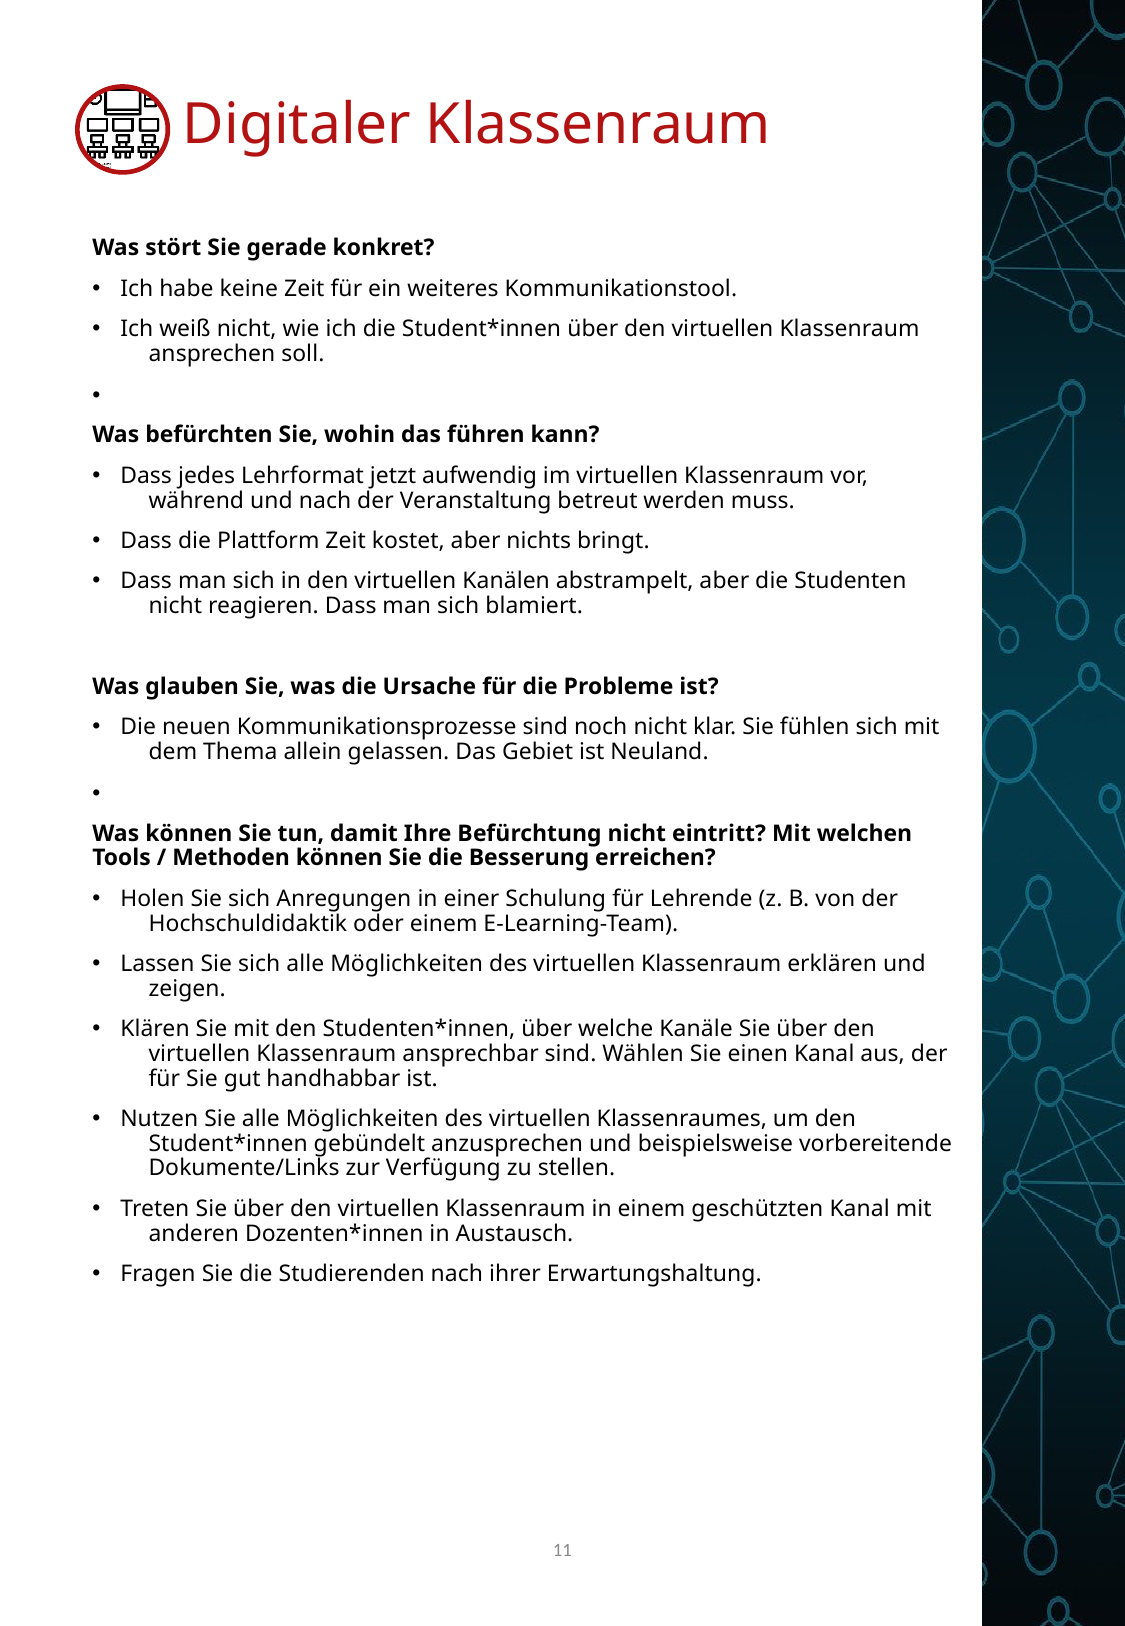

# Digitaler Klassenraum
Was stört Sie gerade konkret?
Ich habe keine Zeit für ein weiteres Kommunikationstool.
Ich weiß nicht, wie ich die Student*innen über den virtuellen Klassenraum ansprechen soll.
Was befürchten Sie, wohin das führen kann?
Dass jedes Lehrformat jetzt aufwendig im virtuellen Klassenraum vor, während und nach der Veranstaltung betreut werden muss.
Dass die Plattform Zeit kostet, aber nichts bringt.
Dass man sich in den virtuellen Kanälen abstrampelt, aber die Studenten nicht reagieren. Dass man sich blamiert.
Was glauben Sie, was die Ursache für die Probleme ist?
Die neuen Kommunikationsprozesse sind noch nicht klar. Sie fühlen sich mit dem Thema allein gelassen. Das Gebiet ist Neuland.
Was können Sie tun, damit Ihre Befürchtung nicht eintritt? Mit welchen Tools / Methoden können Sie die Besserung erreichen?
Holen Sie sich Anregungen in einer Schulung für Lehrende (z. B. von der Hochschuldidaktik oder einem E-Learning-Team).
Lassen Sie sich alle Möglichkeiten des virtuellen Klassenraum erklären und zeigen.
Klären Sie mit den Studenten*innen, über welche Kanäle Sie über den virtuellen Klassenraum ansprechbar sind. Wählen Sie einen Kanal aus, der für Sie gut handhabbar ist.
Nutzen Sie alle Möglichkeiten des virtuellen Klassenraumes, um den Student*innen gebündelt anzusprechen und beispielsweise vorbereitende Dokumente/Links zur Verfügung zu stellen.
Treten Sie über den virtuellen Klassenraum in einem geschützten Kanal mit anderen Dozenten*innen in Austausch.
Fragen Sie die Studierenden nach ihrer Erwartungshaltung.
11